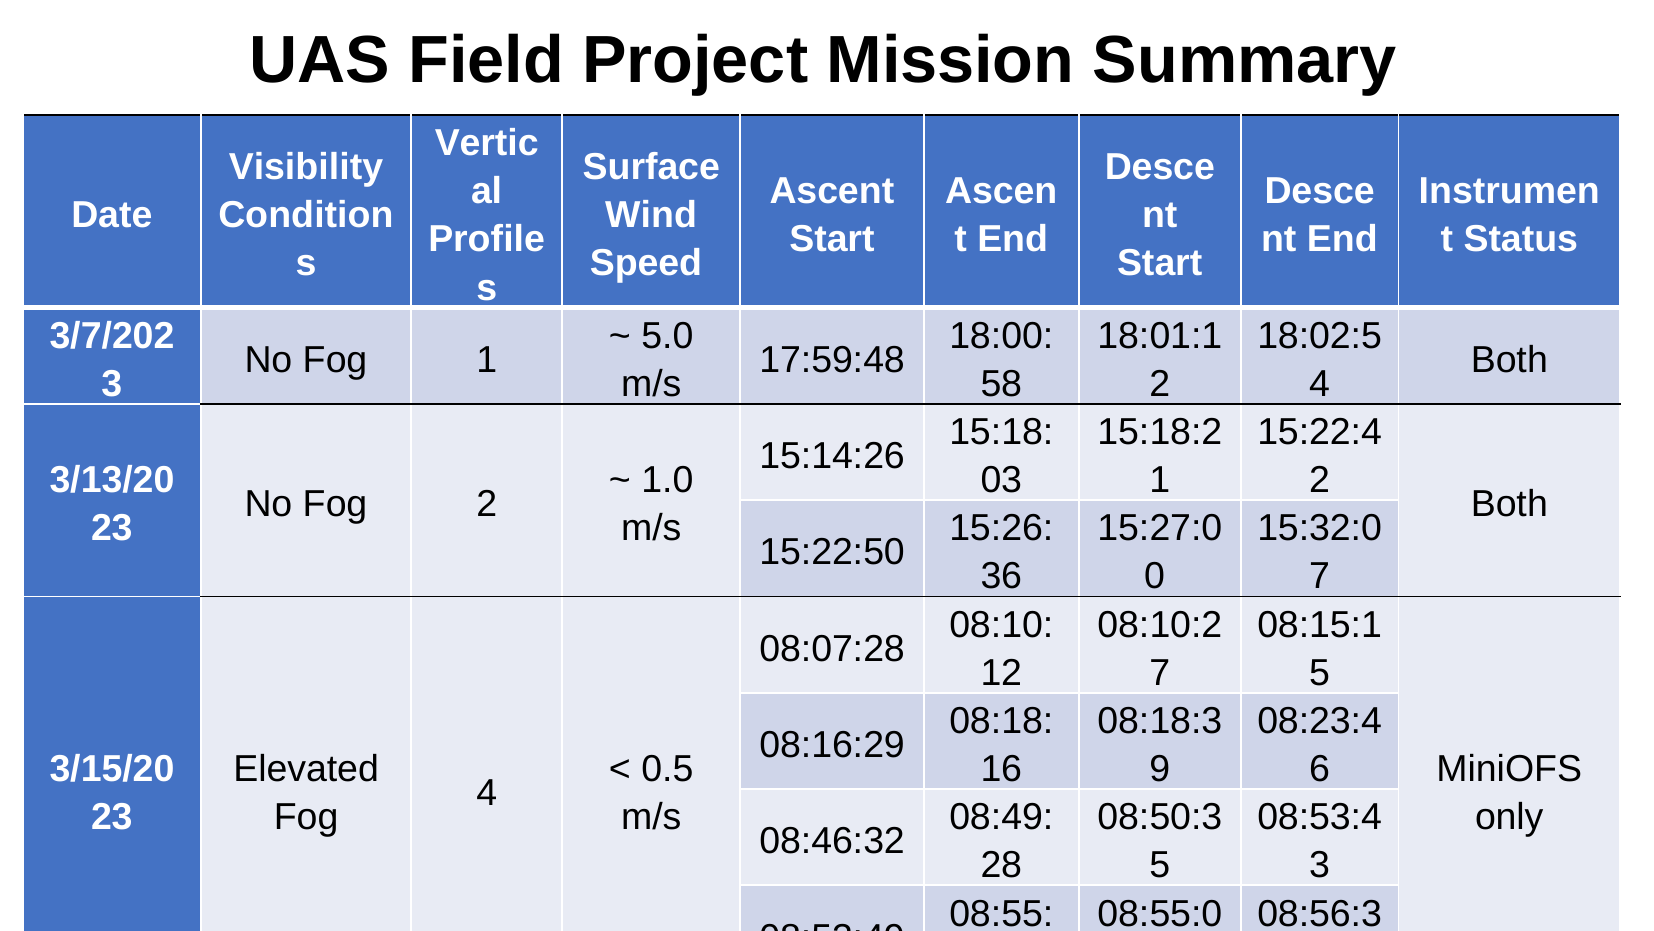

# UAS Field Project Mission Summary
| Date | Visibility Conditions | Vertical Profiles | Surface Wind Speed | Ascent Start | Ascent End | Descent Start | Descent End | Instrument Status |
| --- | --- | --- | --- | --- | --- | --- | --- | --- |
| 3/7/2023 | No Fog | 1 | ~ 5.0 m/s | 17:59:48 | 18:00:58 | 18:01:12 | 18:02:54 | Both |
| 3/13/2023 | No Fog | 2 | ~ 1.0 m/s | 15:14:26 | 15:18:03 | 15:18:21 | 15:22:42 | Both |
| | | | | 15:22:50 | 15:26:36 | 15:27:00 | 15:32:07 | |
| 3/15/2023 | Elevated Fog | 4 | < 0.5 m/s | 08:07:28 | 08:10:12 | 08:10:27 | 08:15:15 | MiniOFS only |
| | | | | 08:16:29 | 08:18:16 | 08:18:39 | 08:23:46 | |
| | | | | 08:46:32 | 08:49:28 | 08:50:35 | 08:53:43 | |
| | | | | 08:53:49 | 08:55:05 | 08:55:06 | 08:56:37 | |
| 3/23/2023 | Elevated to Surface Fog | 4 | ~ 0.5 m/s | 08:19:56 | 08:22:48 | 08:23:10 | 08:26:17 | MiniOFS only |
| | | | | 08:30:22 | 08:33:52 | 08:34:52 | 08:37:28 | |
| | | | | 08:45:30 | 08:46:52 | 08:48:39 | 08:49:54 | |
| | | | | 09:16:21 | 09:21:05 | 09:22:28 | 09:27:20 | |
| 3/24/2023 | Elevated Fog | 3 | < 0.5 m/s | 08:02:26 | 08:05:32 | 08:06:38 | 08:09:27 | Both |
| | | | | 08:14:08 | 08:22:47 | 08:23:54 | 08:25:30 | |
| | | | | 08:39:42 | 08:42:48 | 08:44:01 | 08:47:31 | |